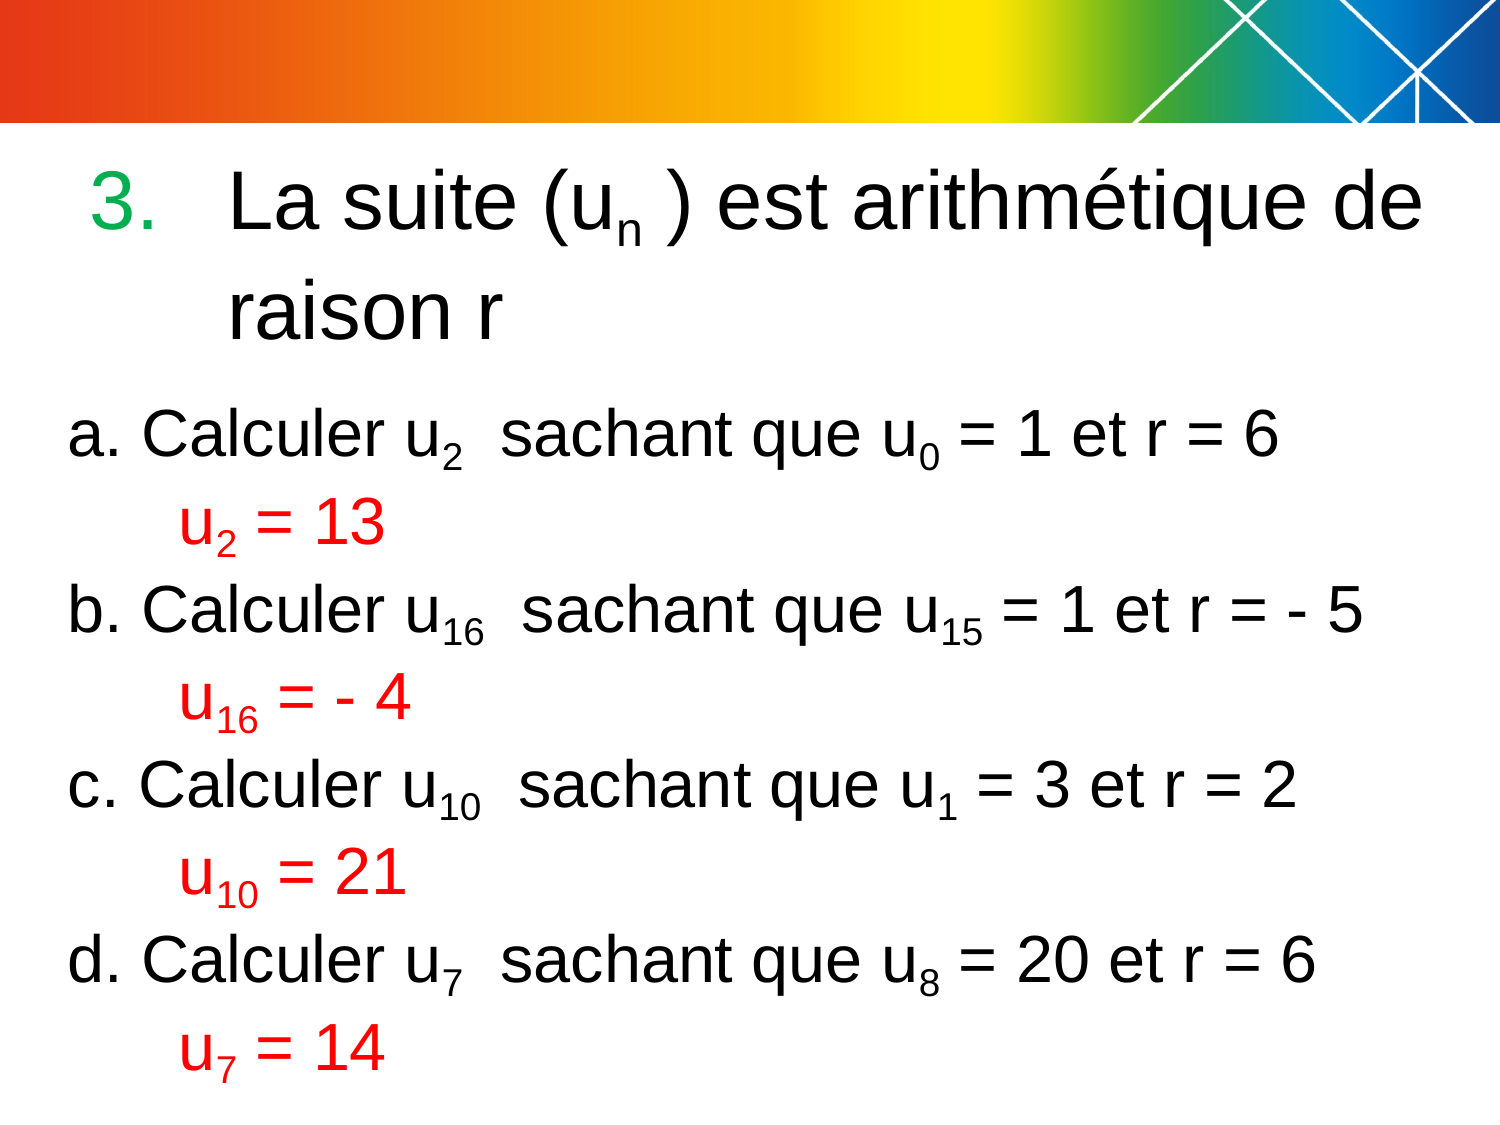

La suite (un ) est arithmétique de raison r
a. Calculer u2 sachant que u0 = 1 et r = 6
 u2 = 13
b. Calculer u16 sachant que u15 = 1 et r = - 5
 u16 = - 4
c. Calculer u10 sachant que u1 = 3 et r = 2
 u10 = 21
d. Calculer u7 sachant que u8 = 20 et r = 6
 u7 = 14